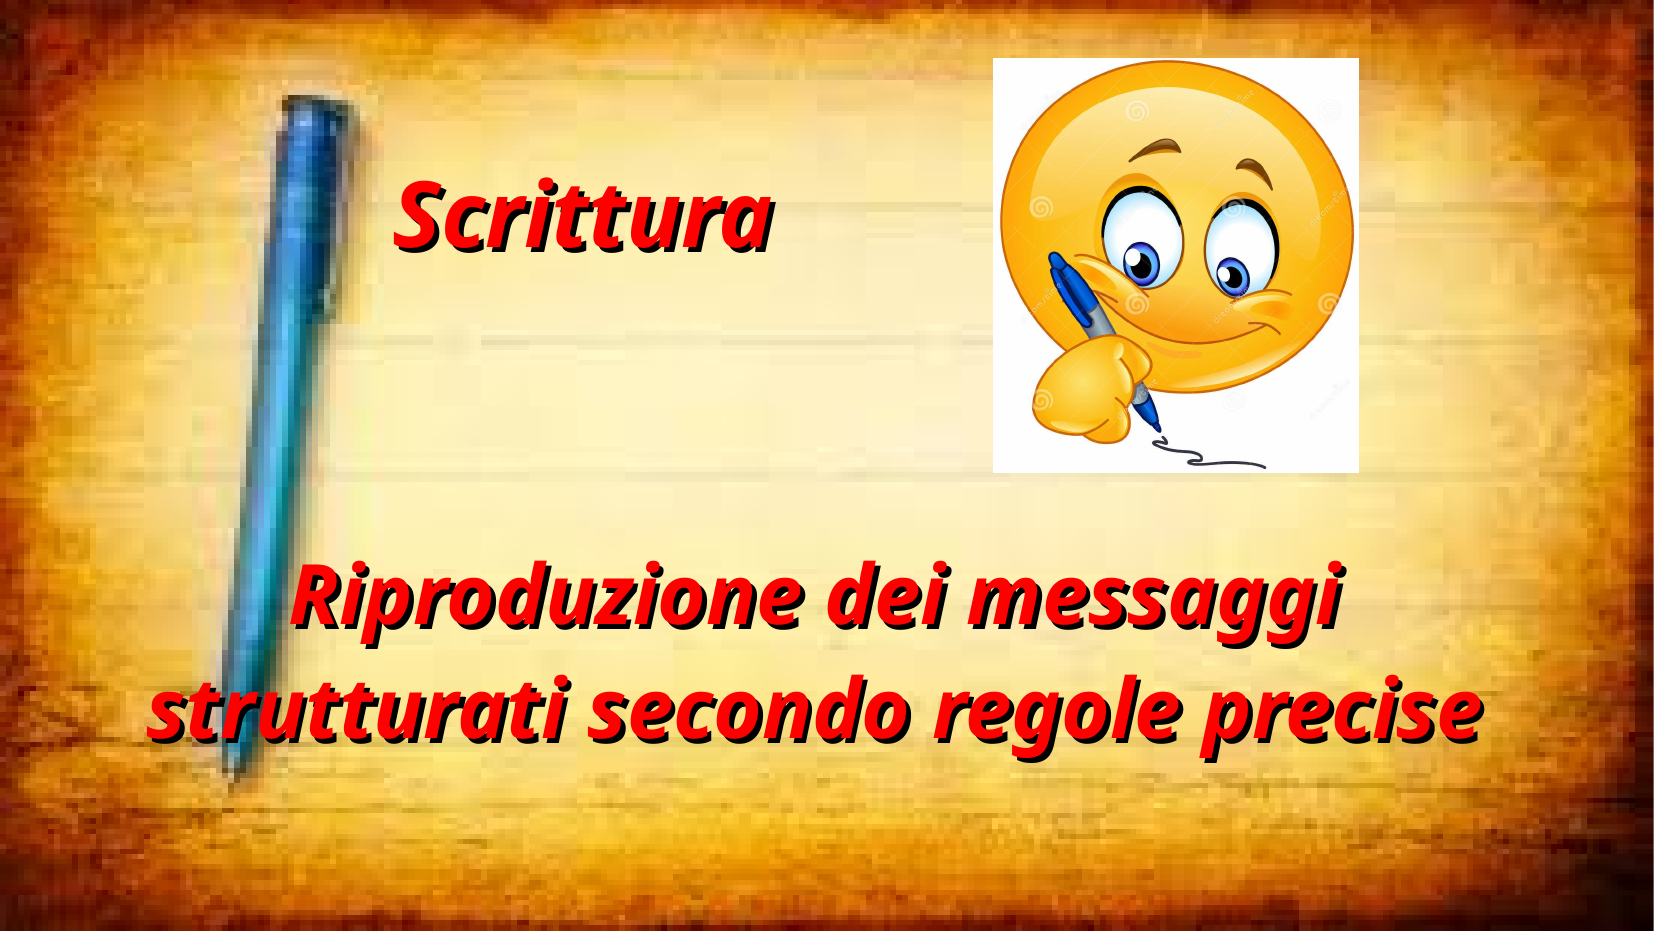

Scrittura
# Riproduzione dei messaggi strutturati secondo regole precise